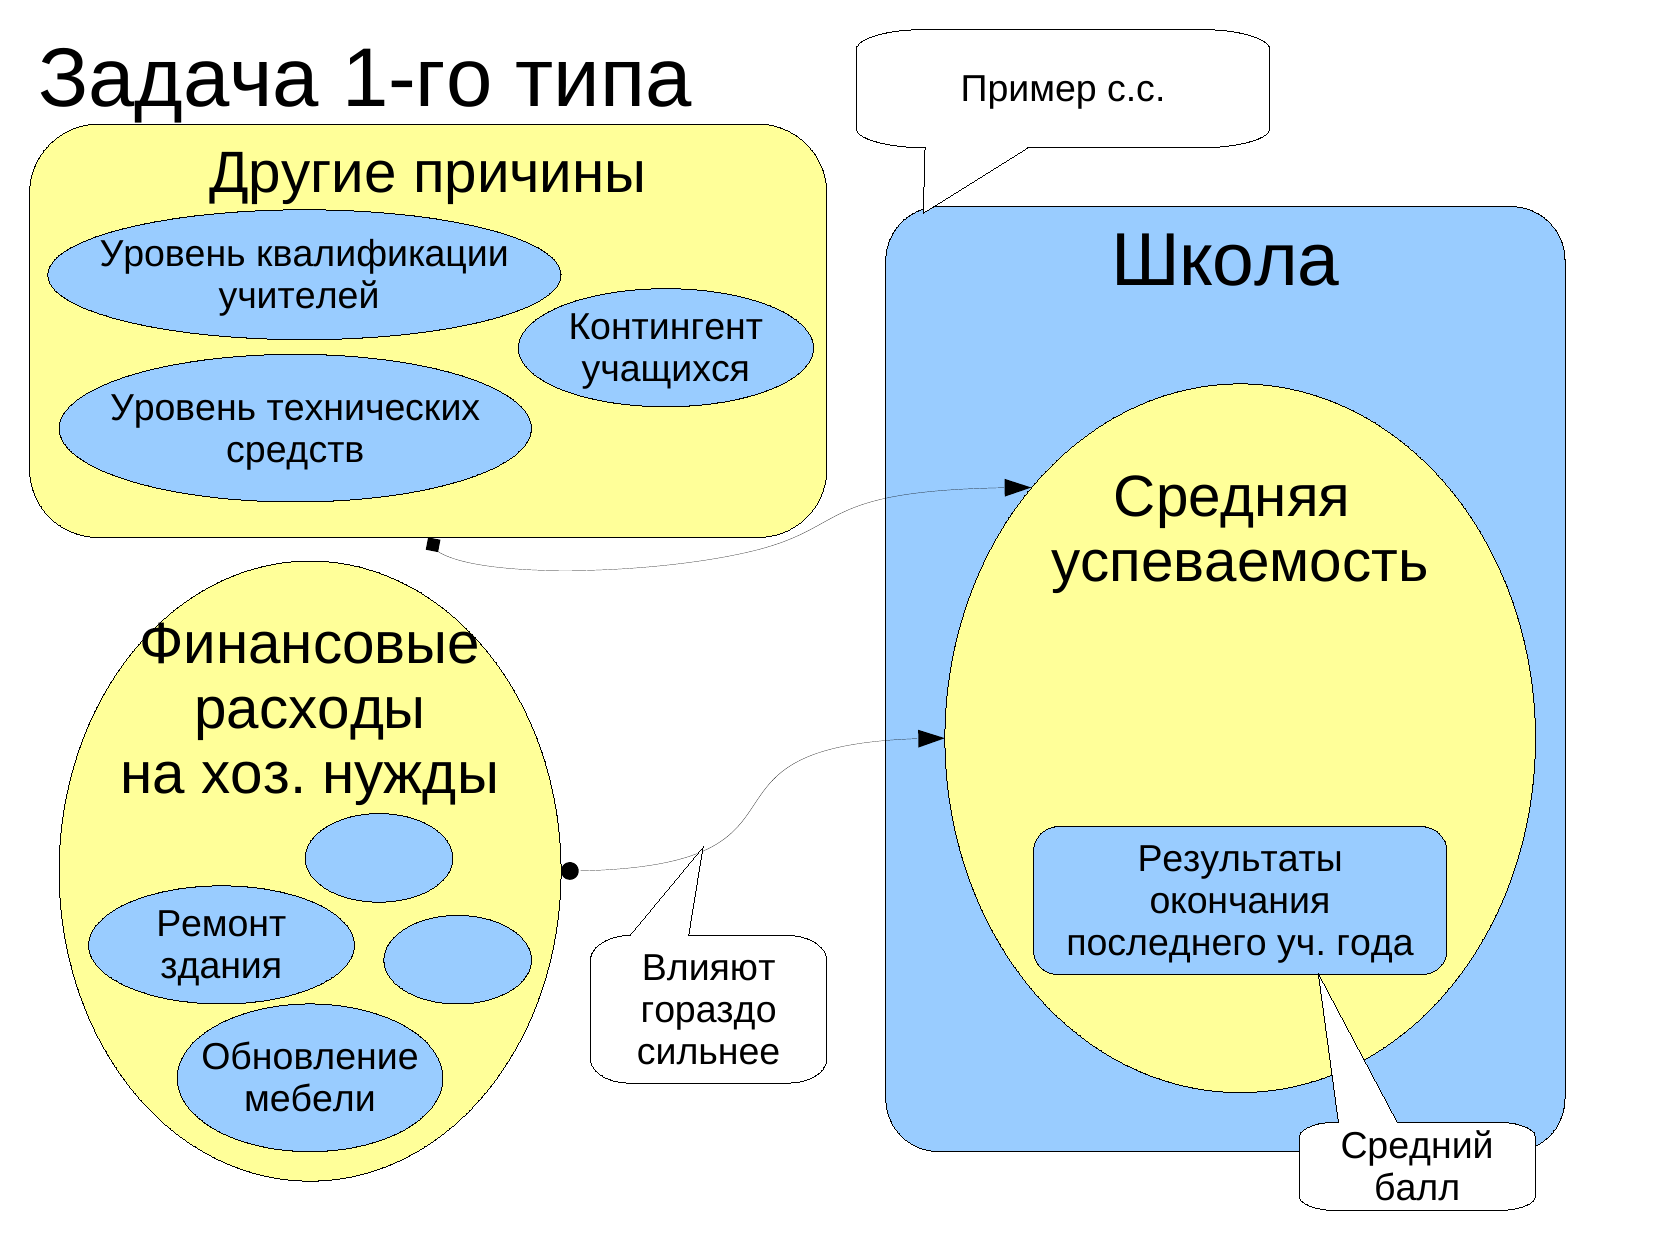

Задача 1-го типа
Пример с.с.
Другие причины
Школа
Уровень квалификации
учителей
Контингент
учащихся
Уровень технических
средств
Средняя
успеваемость
Финансовые
расходы
на хоз. нужды
Результаты
окончания
последнего уч. года
Ремонт
здания
Влияют
гораздо
сильнее
Обновление
мебели
Средний балл